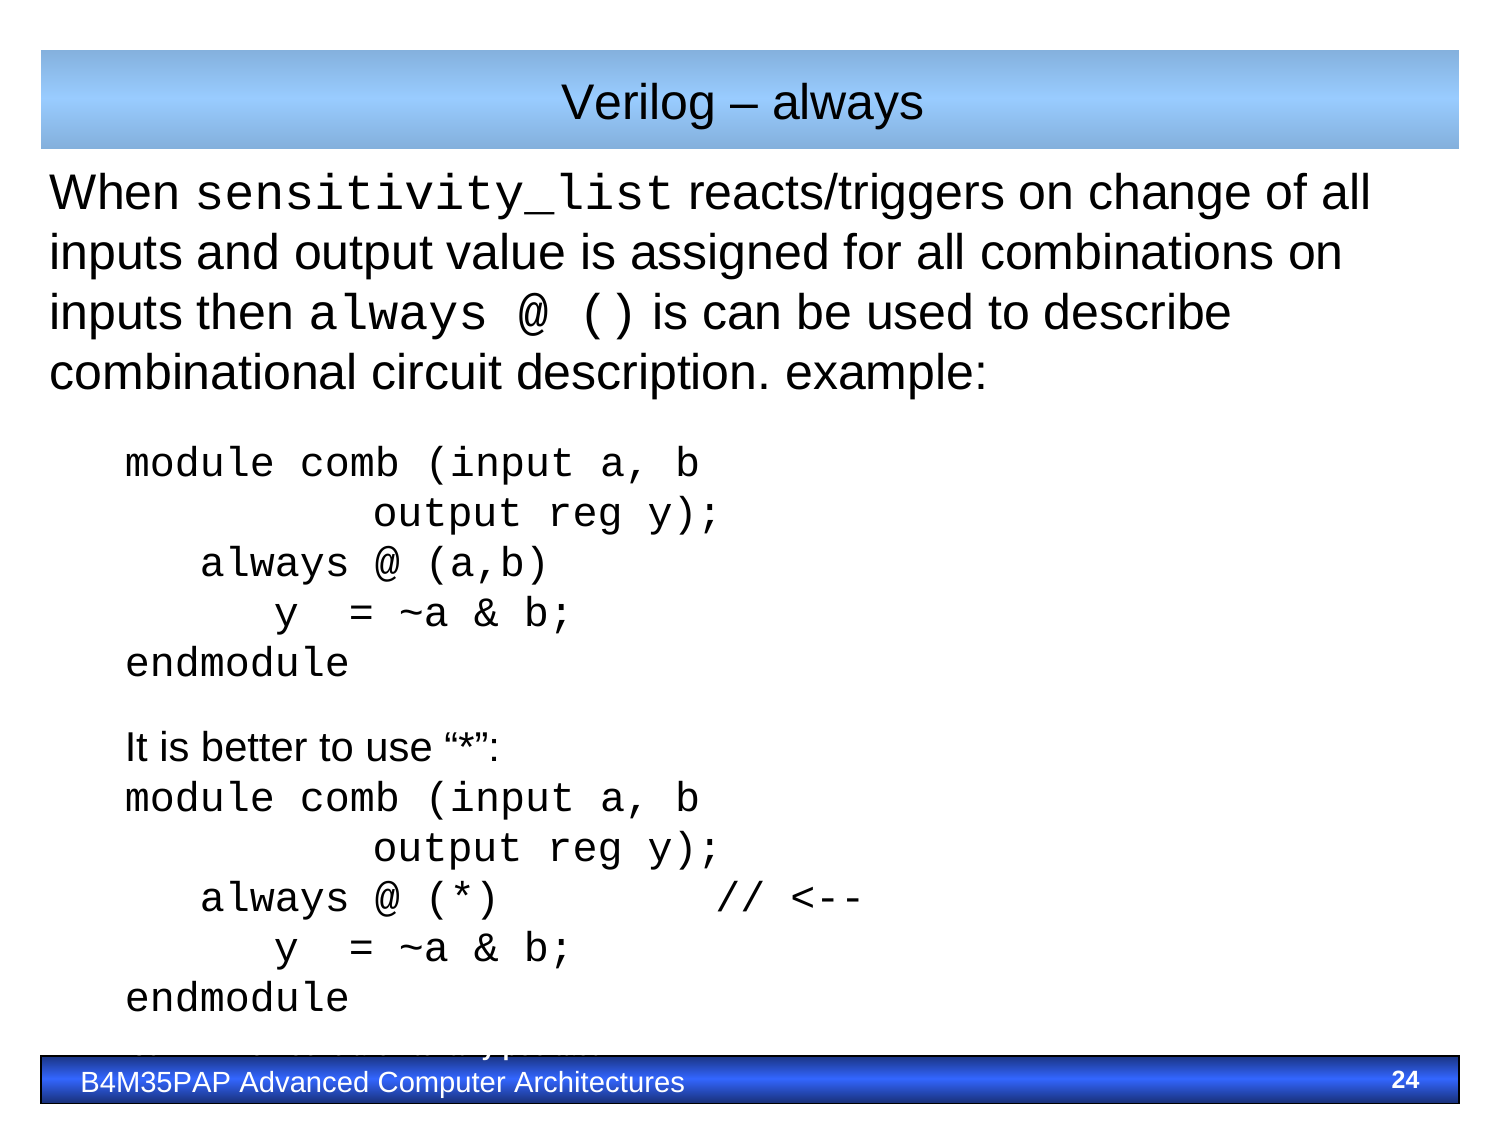

# Verilog – always
When sensitivity_list reacts/triggers on change of all inputs and output value is assigned for all combinations on inputs then always @ () is can be used to describe combinational circuit description. example:
module comb (input a, b
		 output reg y);
 always @ (a,b)
	 y = ~a & b;
endmodule
It is better to use “*”:
module comb (input a, b
		 output reg y);
 always @ (*)			// <--
	 y = ~a & b;
endmodule
A4M36PAP Pokročilé architektury počítačů